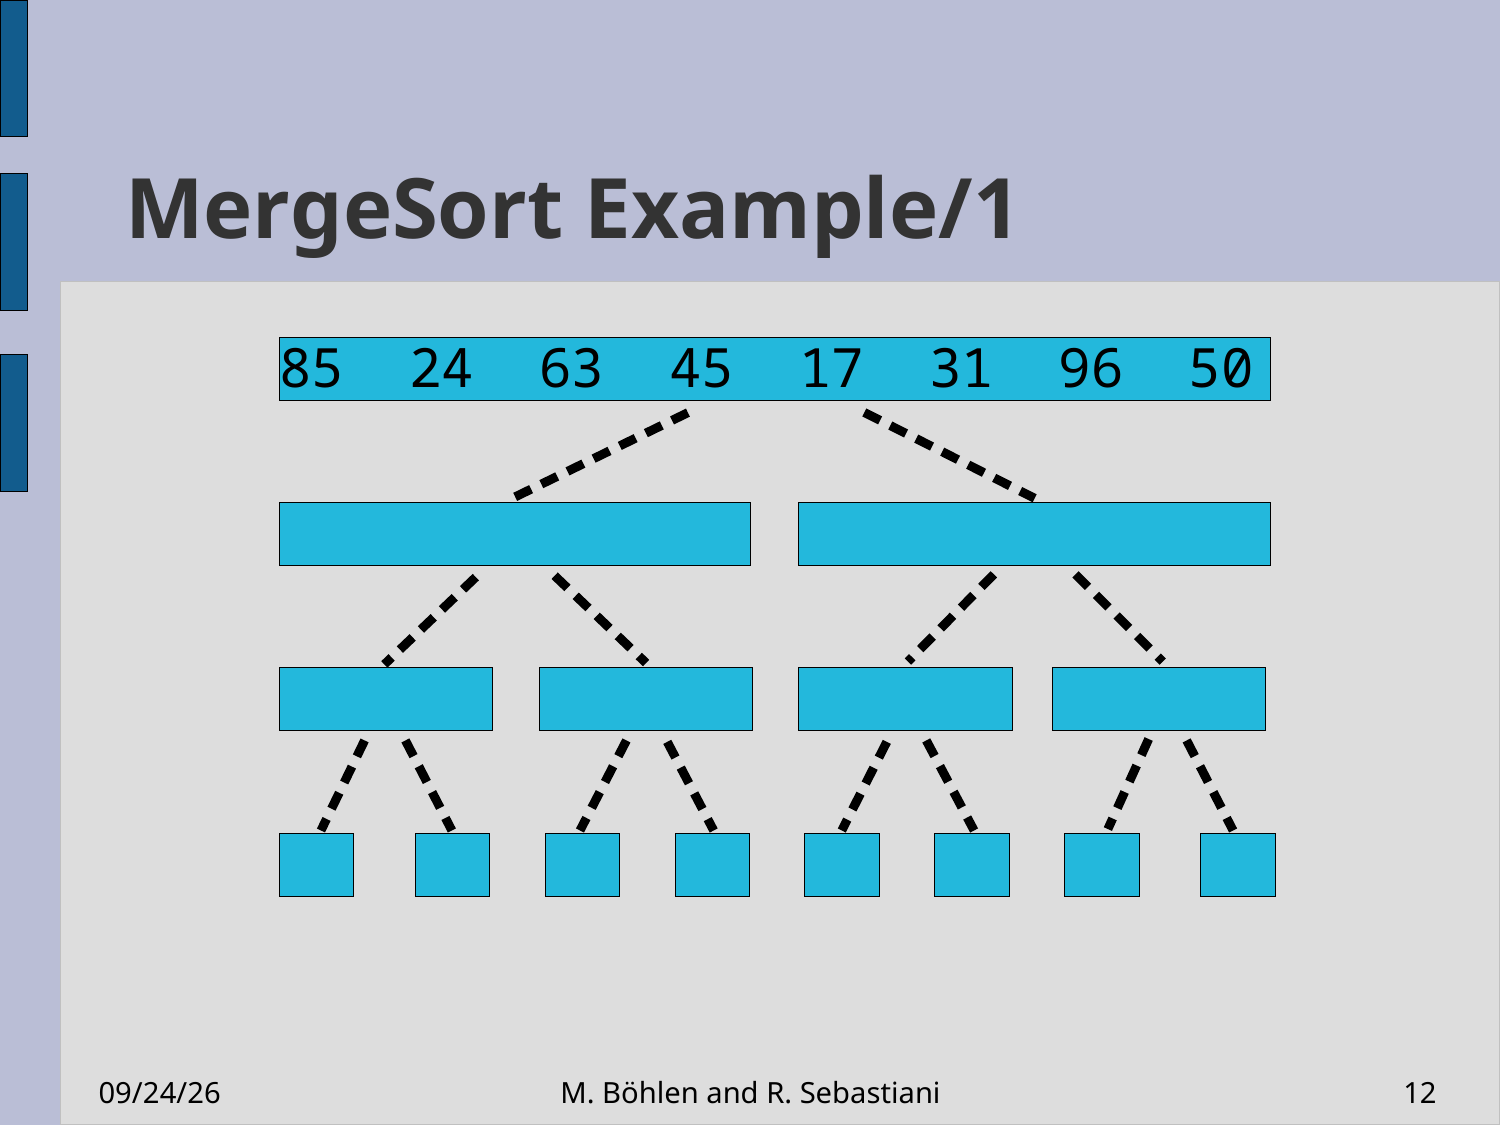

# MergeSort Example/1
85 24 63 45 17 31 96 50
M. Böhlen and R. Sebastiani
12